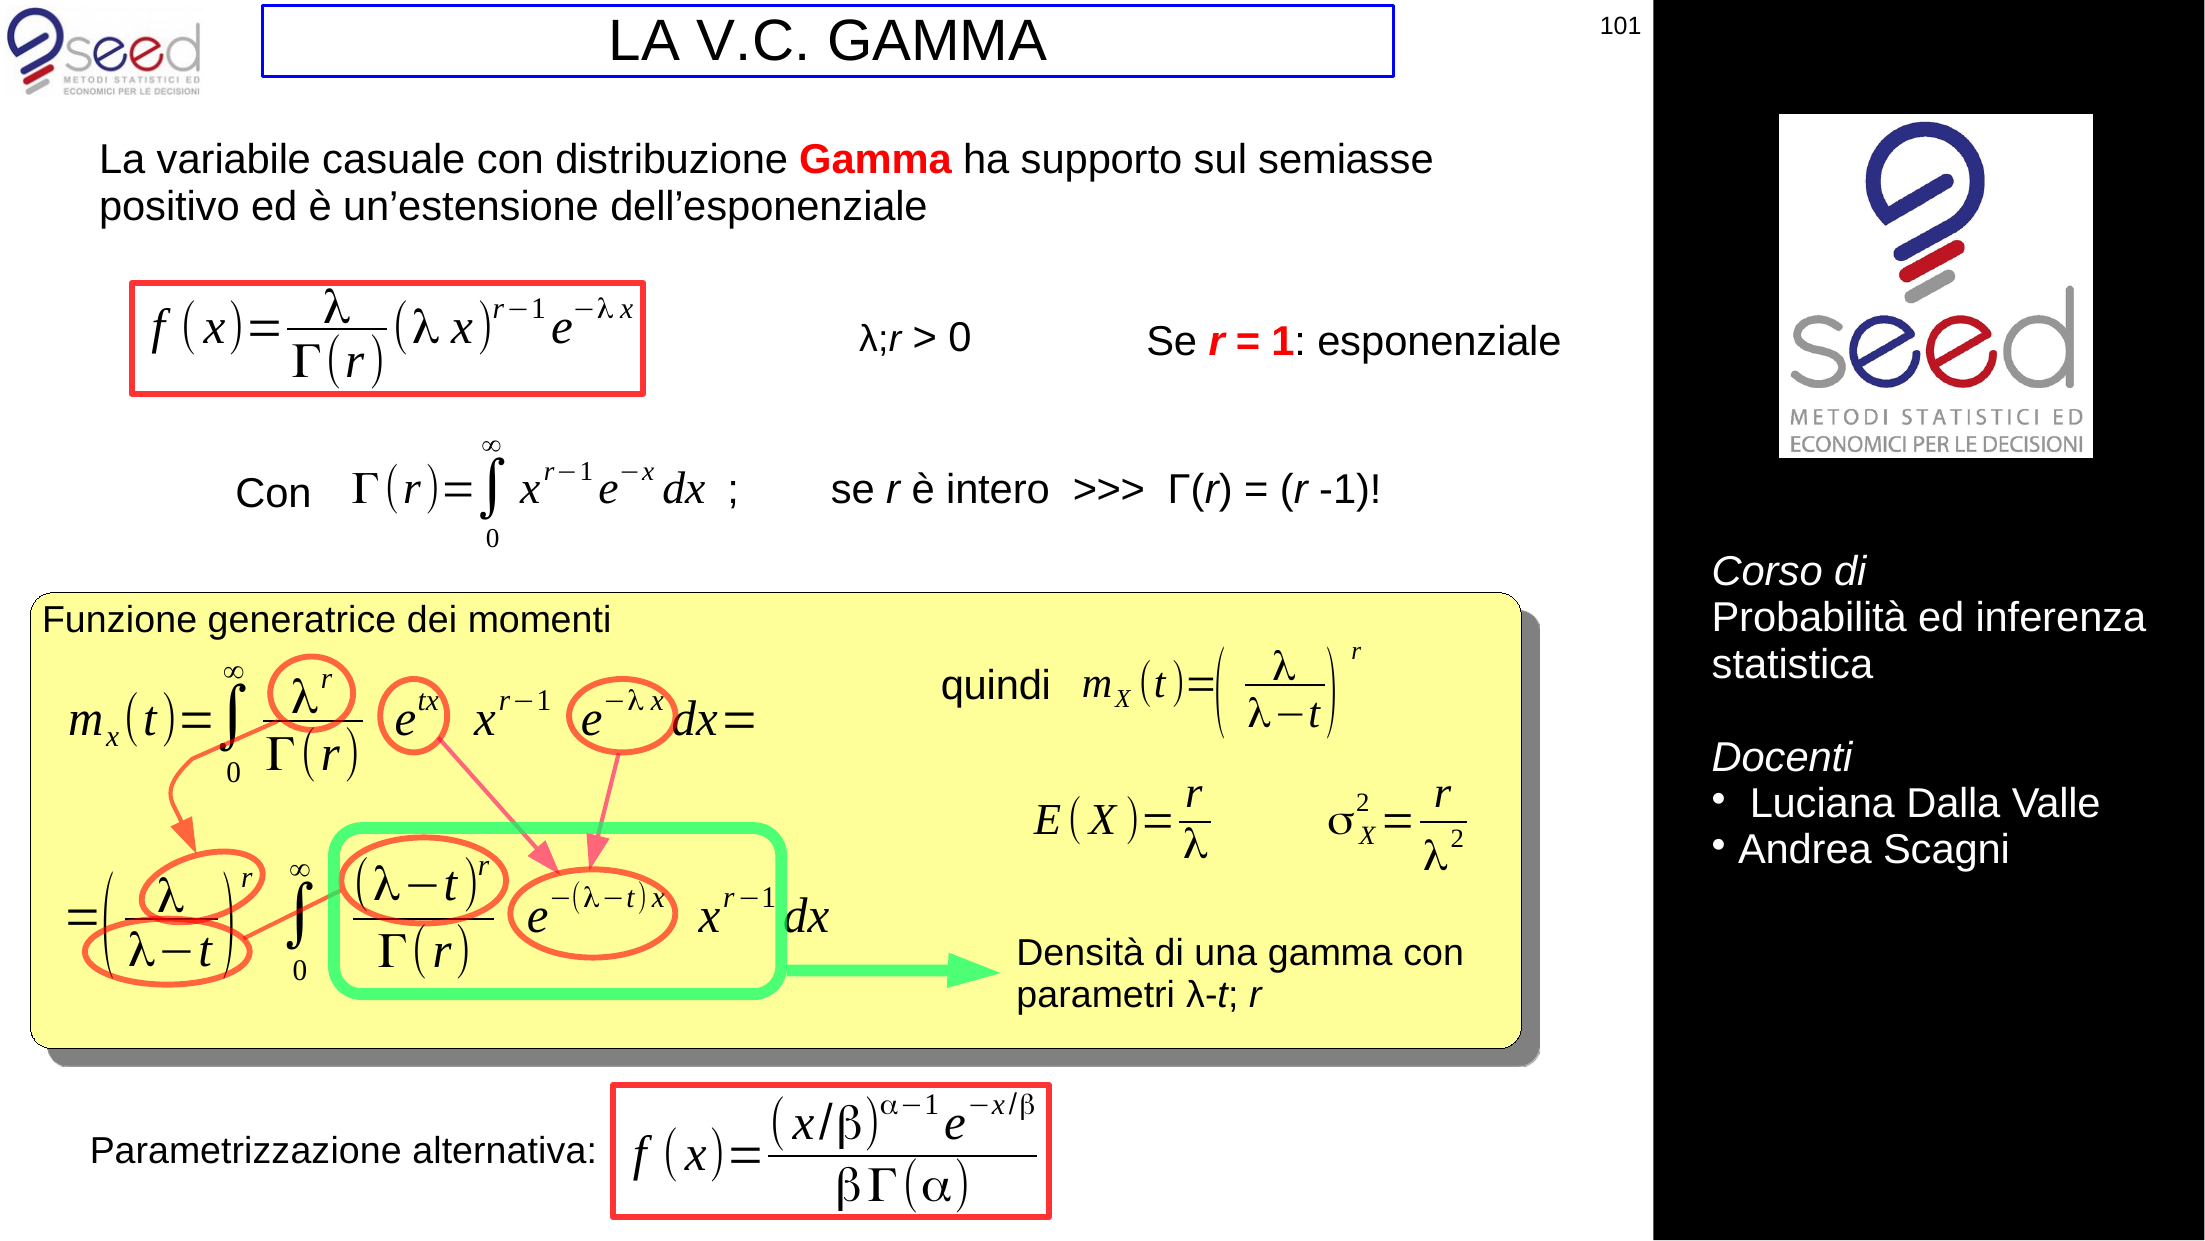

LA V.C. GAMMA
La variabile casuale con distribuzione Gamma ha supporto sul semiasse positivo ed è un’estensione dell’esponenziale
λ;r > 0
Se r = 1: esponenziale
; se r è intero >>> Γ(r) = (r -1)!
Con
Funzione generatrice dei momenti
quindi
Densità di una gamma con parametri λ-t; r
Parametrizzazione alternativa: